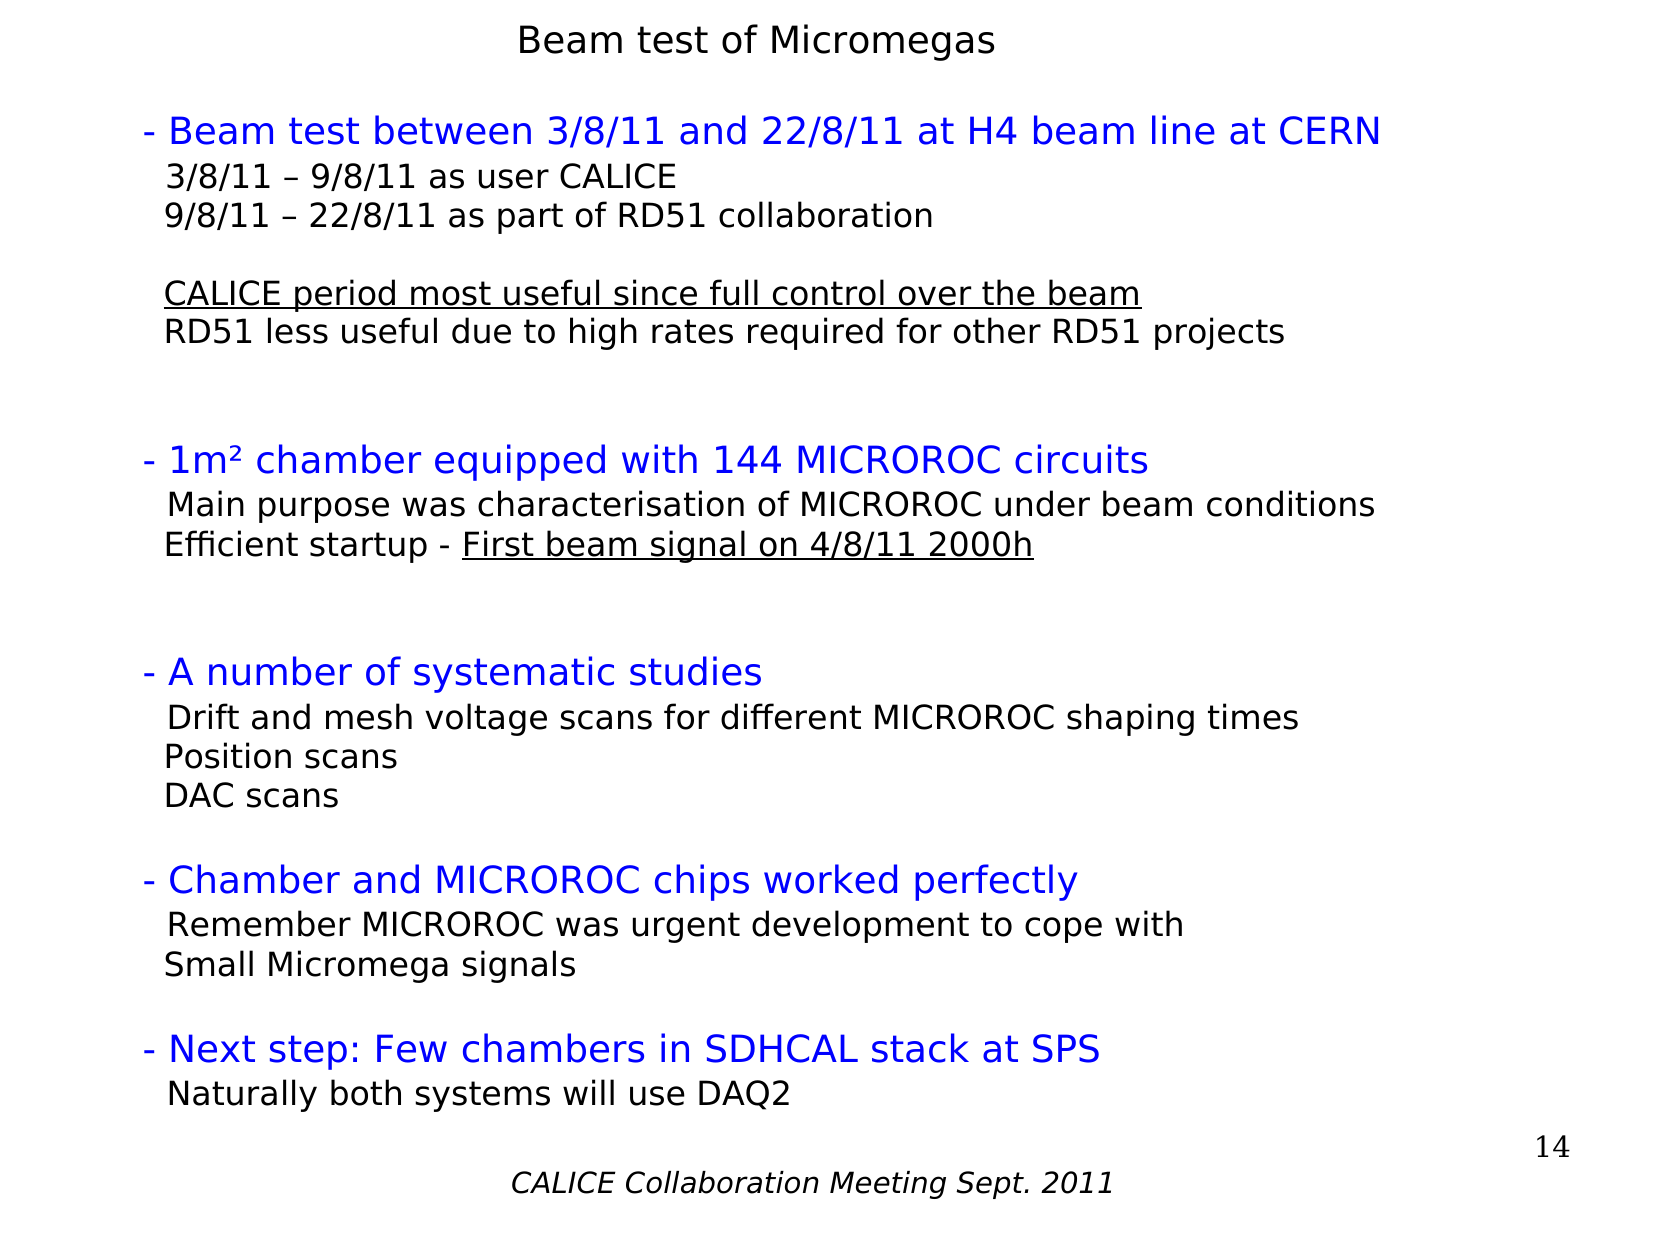

Beam test of Micromegas
- Beam test between 3/8/11 and 22/8/11 at H4 beam line at CERN
 3/8/11 – 9/8/11 as user CALICE
 9/8/11 – 22/8/11 as part of RD51 collaboration
 CALICE period most useful since full control over the beam
 RD51 less useful due to high rates required for other RD51 projects
- 1m² chamber equipped with 144 MICROROC circuits
 Main purpose was characterisation of MICROROC under beam conditions
 Efficient startup - First beam signal on 4/8/11 2000h
- A number of systematic studies
 Drift and mesh voltage scans for different MICROROC shaping times
 Position scans
 DAC scans
- Chamber and MICROROC chips worked perfectly
 Remember MICROROC was urgent development to cope with
 Small Micromega signals
- Next step: Few chambers in SDHCAL stack at SPS
 Naturally both systems will use DAQ2
14